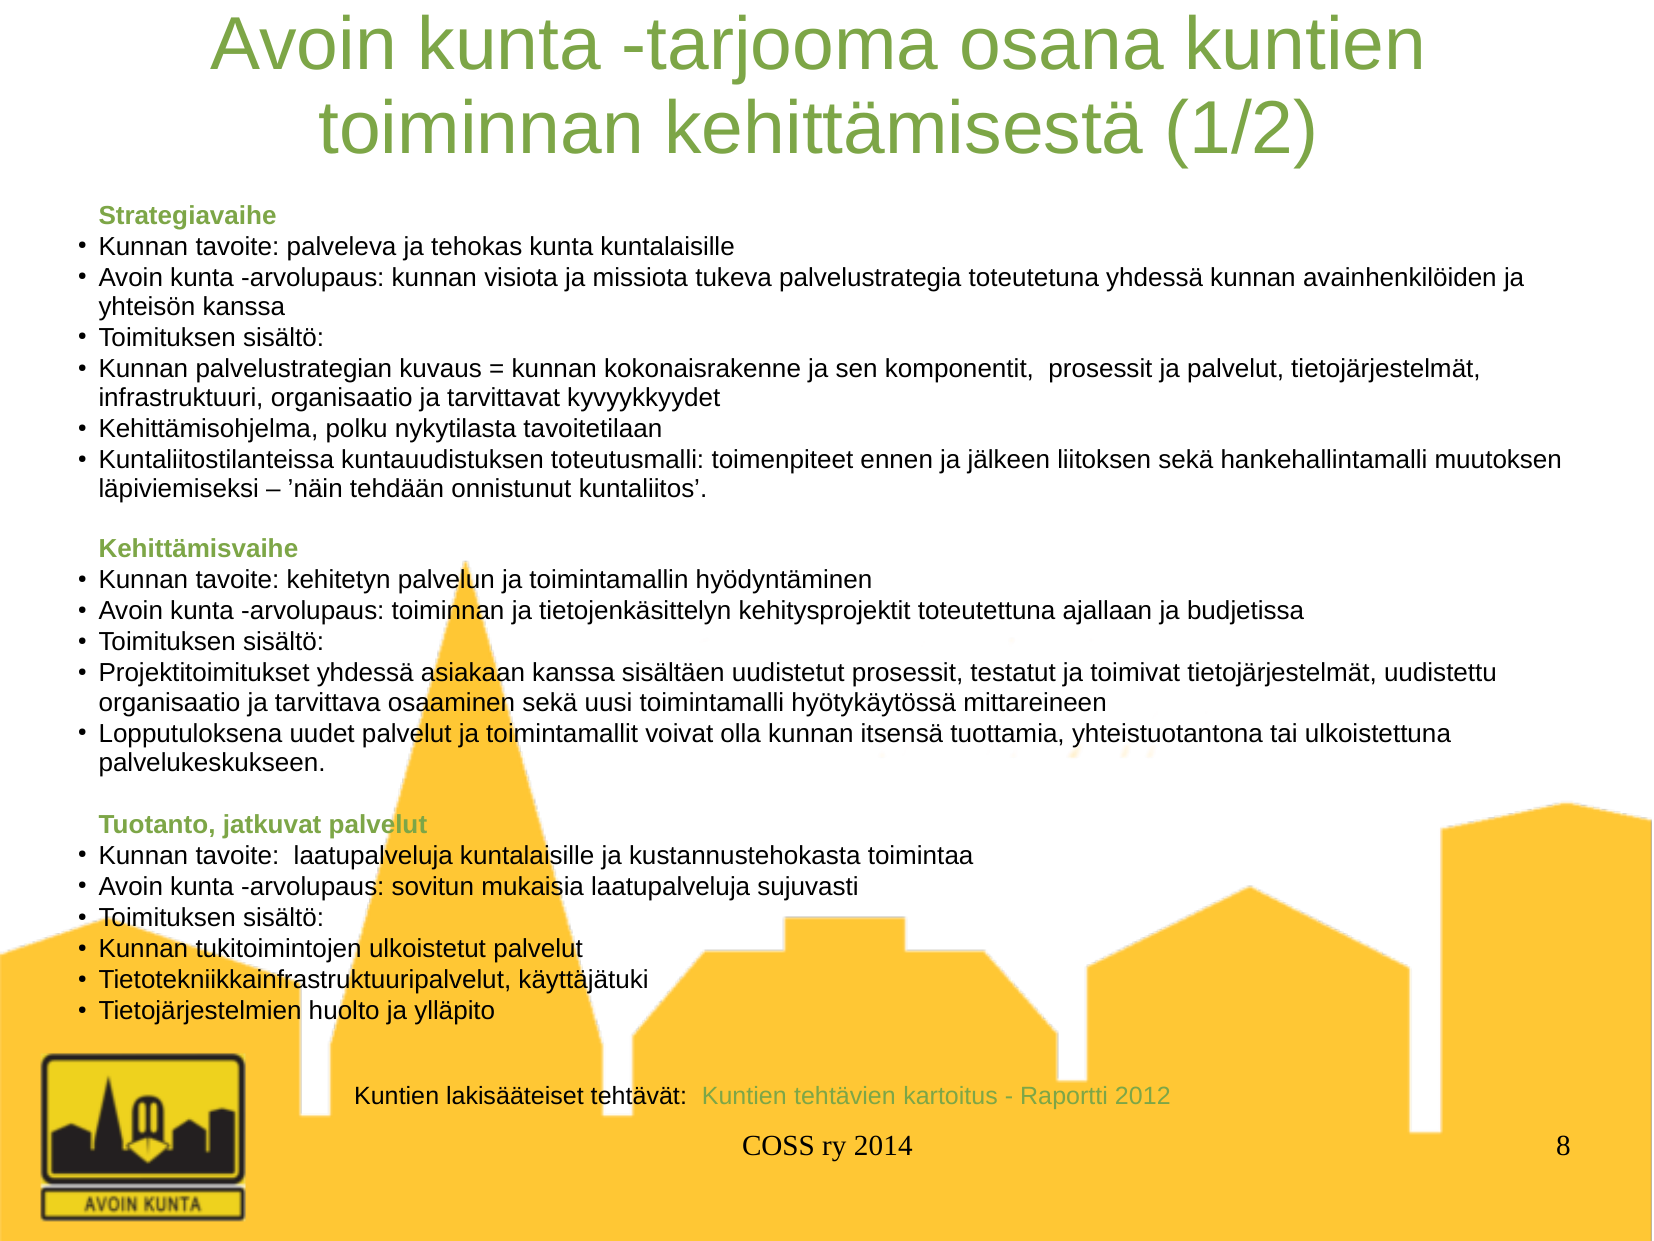

# Avoin kunta -tarjooma osana kuntien toiminnan kehittämisestä (1/2)
Strategiavaihe
Kunnan tavoite: palveleva ja tehokas kunta kuntalaisille
Avoin kunta -arvolupaus: kunnan visiota ja missiota tukeva palvelustrategia toteutetuna yhdessä kunnan avainhenkilöiden ja yhteisön kanssa
Toimituksen sisältö:
Kunnan palvelustrategian kuvaus = kunnan kokonaisrakenne ja sen komponentit, prosessit ja palvelut, tietojärjestelmät, infrastruktuuri, organisaatio ja tarvittavat kyvyykkyydet
Kehittämisohjelma, polku nykytilasta tavoitetilaan
Kuntaliitostilanteissa kuntauudistuksen toteutusmalli: toimenpiteet ennen ja jälkeen liitoksen sekä hankehallintamalli muutoksen läpiviemiseksi – ’näin tehdään onnistunut kuntaliitos’.
Kehittämisvaihe
Kunnan tavoite: kehitetyn palvelun ja toimintamallin hyödyntäminen
Avoin kunta -arvolupaus: toiminnan ja tietojenkäsittelyn kehitysprojektit toteutettuna ajallaan ja budjetissa
Toimituksen sisältö:
Projektitoimitukset yhdessä asiakaan kanssa sisältäen uudistetut prosessit, testatut ja toimivat tietojärjestelmät, uudistettu organisaatio ja tarvittava osaaminen sekä uusi toimintamalli hyötykäytössä mittareineen
Lopputuloksena uudet palvelut ja toimintamallit voivat olla kunnan itsensä tuottamia, yhteistuotantona tai ulkoistettuna palvelukeskukseen.
Tuotanto, jatkuvat palvelut
Kunnan tavoite: laatupalveluja kuntalaisille ja kustannustehokasta toimintaa
Avoin kunta -arvolupaus: sovitun mukaisia laatupalveluja sujuvasti
Toimituksen sisältö:
Kunnan tukitoimintojen ulkoistetut palvelut
Tietotekniikkainfrastruktuuripalvelut, käyttäjätuki
Tietojärjestelmien huolto ja ylläpito
Kuntien lakisääteiset tehtävät: Kuntien tehtävien kartoitus - Raportti 2012
COSS ry 2014
8